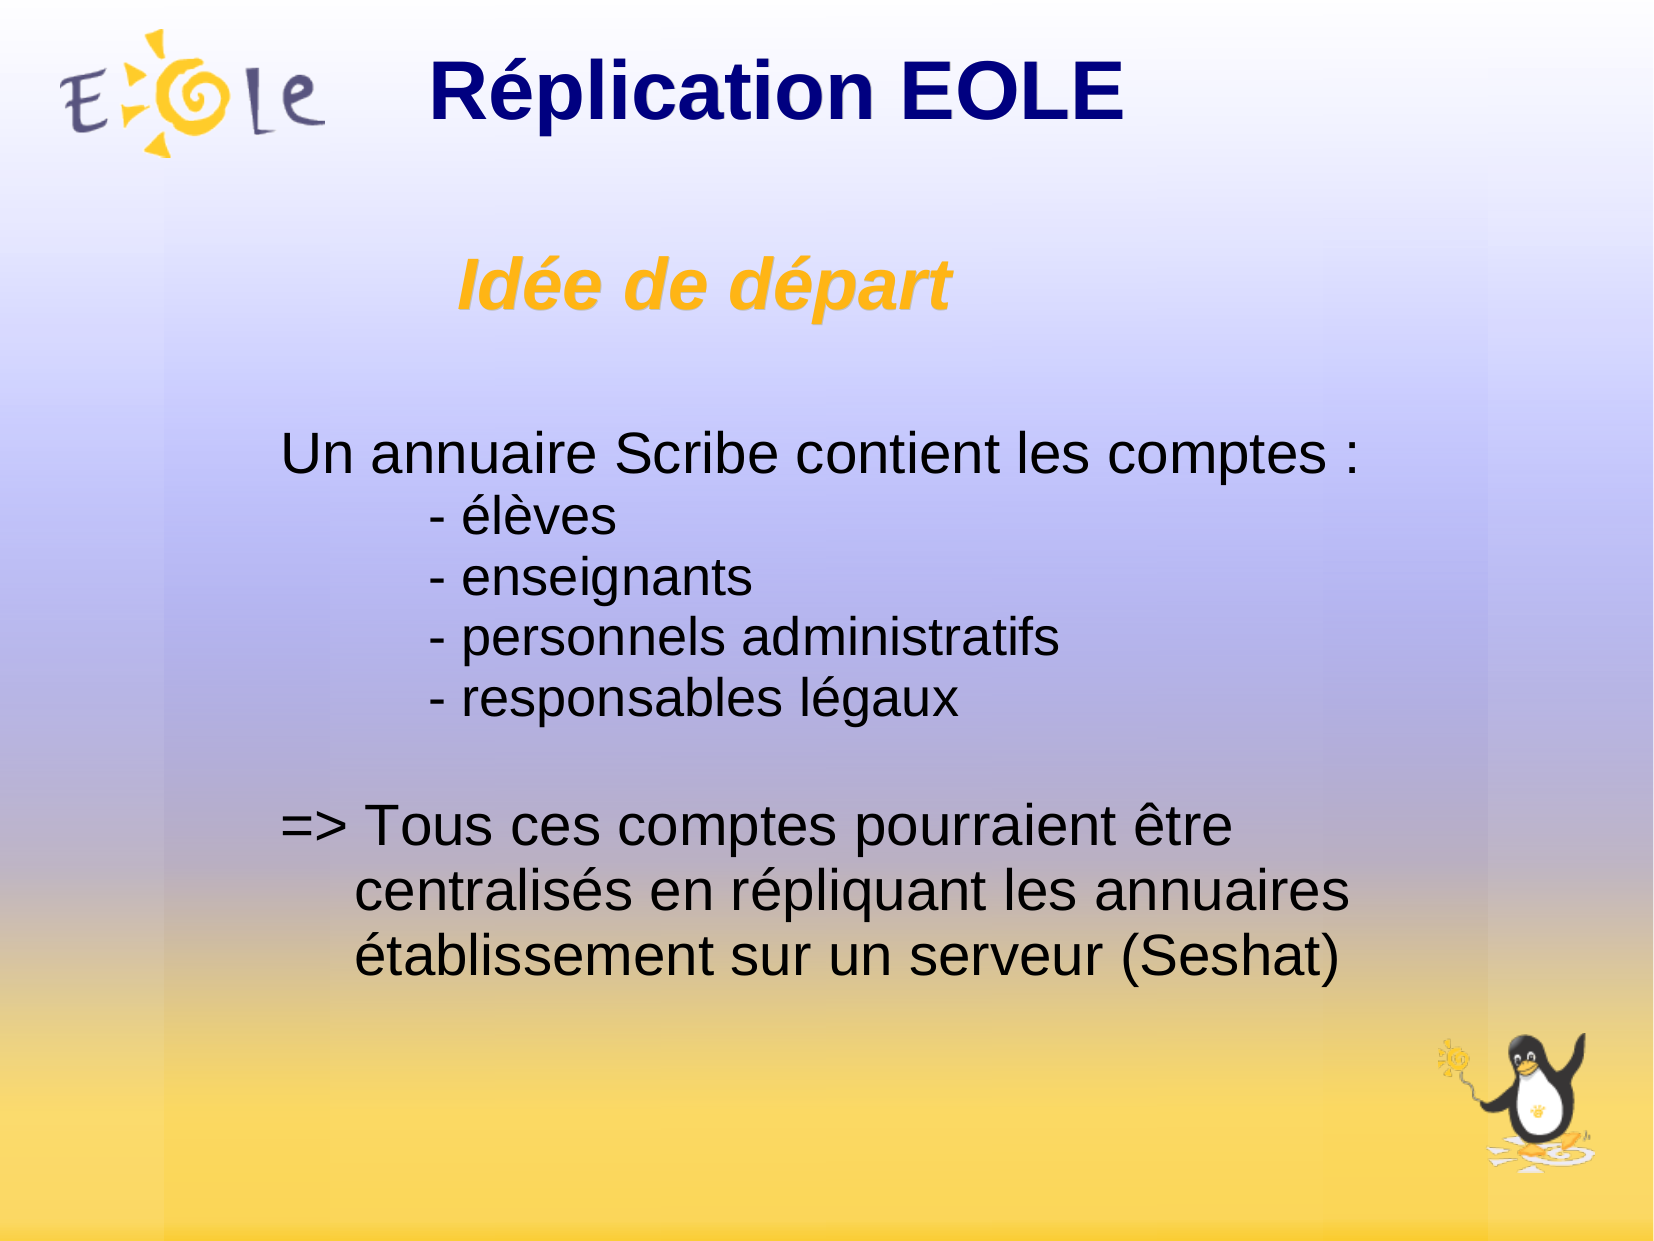

Réplication EOLE
Idée de départ
Un annuaire Scribe contient les comptes :
		- élèves
		- enseignants
		- personnels administratifs
		- responsables légaux
=> Tous ces comptes pourraient être
	centralisés en répliquant les annuaires
	établissement sur un serveur (Seshat)